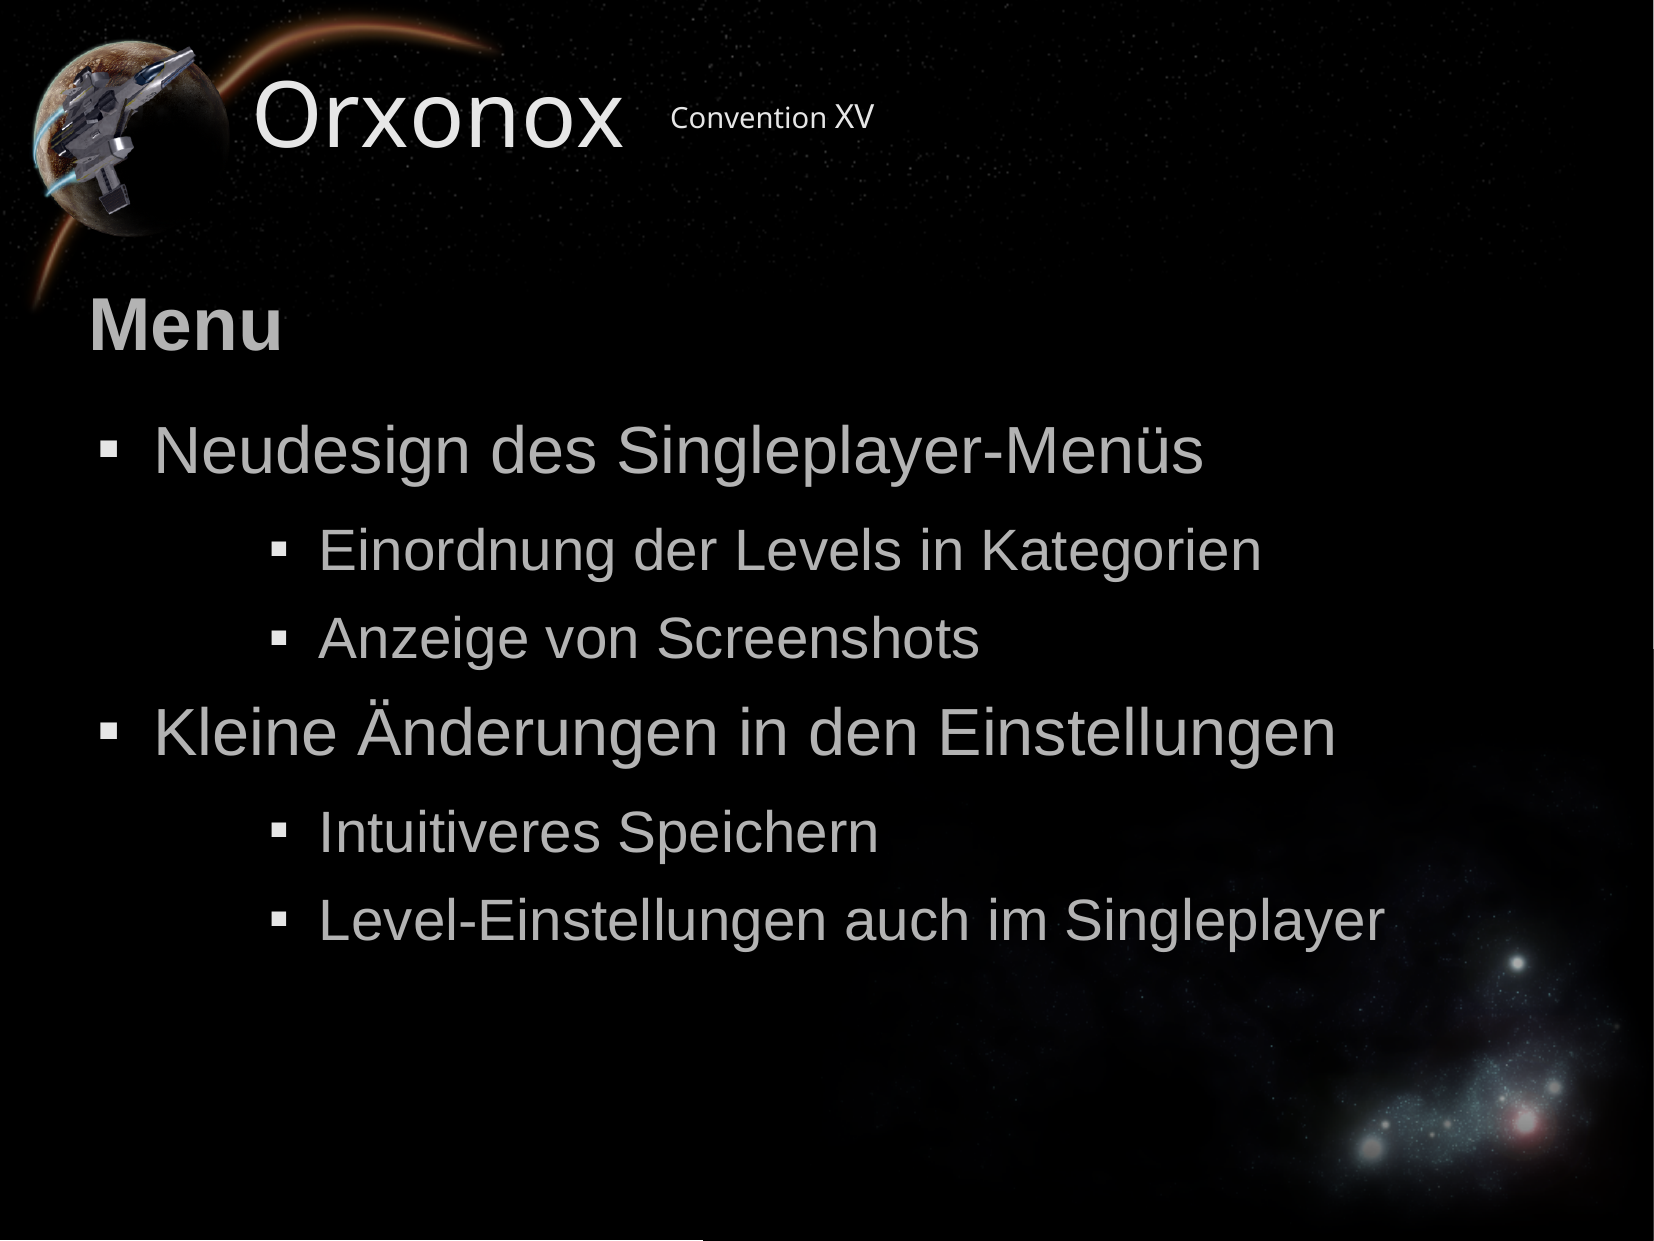

# Menu
Neudesign des Singleplayer-Menüs
Einordnung der Levels in Kategorien
Anzeige von Screenshots
Kleine Änderungen in den Einstellungen
Intuitiveres Speichern
Level-Einstellungen auch im Singleplayer